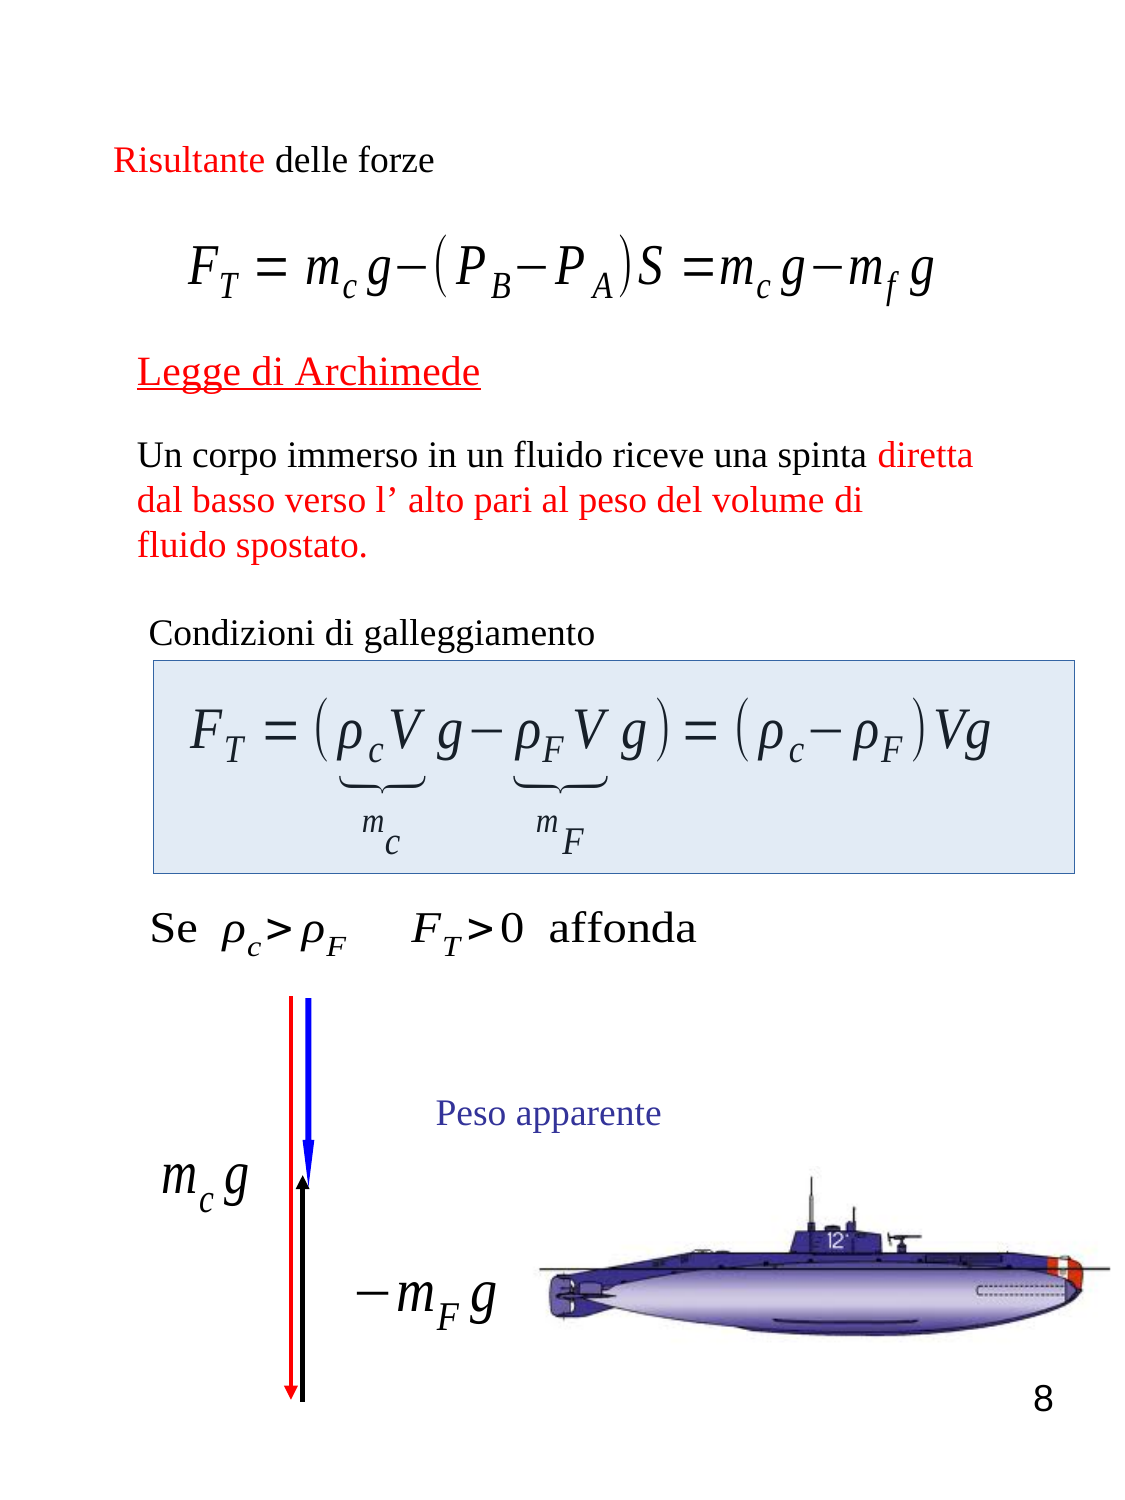

Risultante delle forze
Legge di Archimede
Un corpo immerso in un fluido riceve una spinta diretta
dal basso verso l’ alto pari al peso del volume di
fluido spostato.
Condizioni di galleggiamento
Peso apparente
P6 Statica dei Fluidi
8